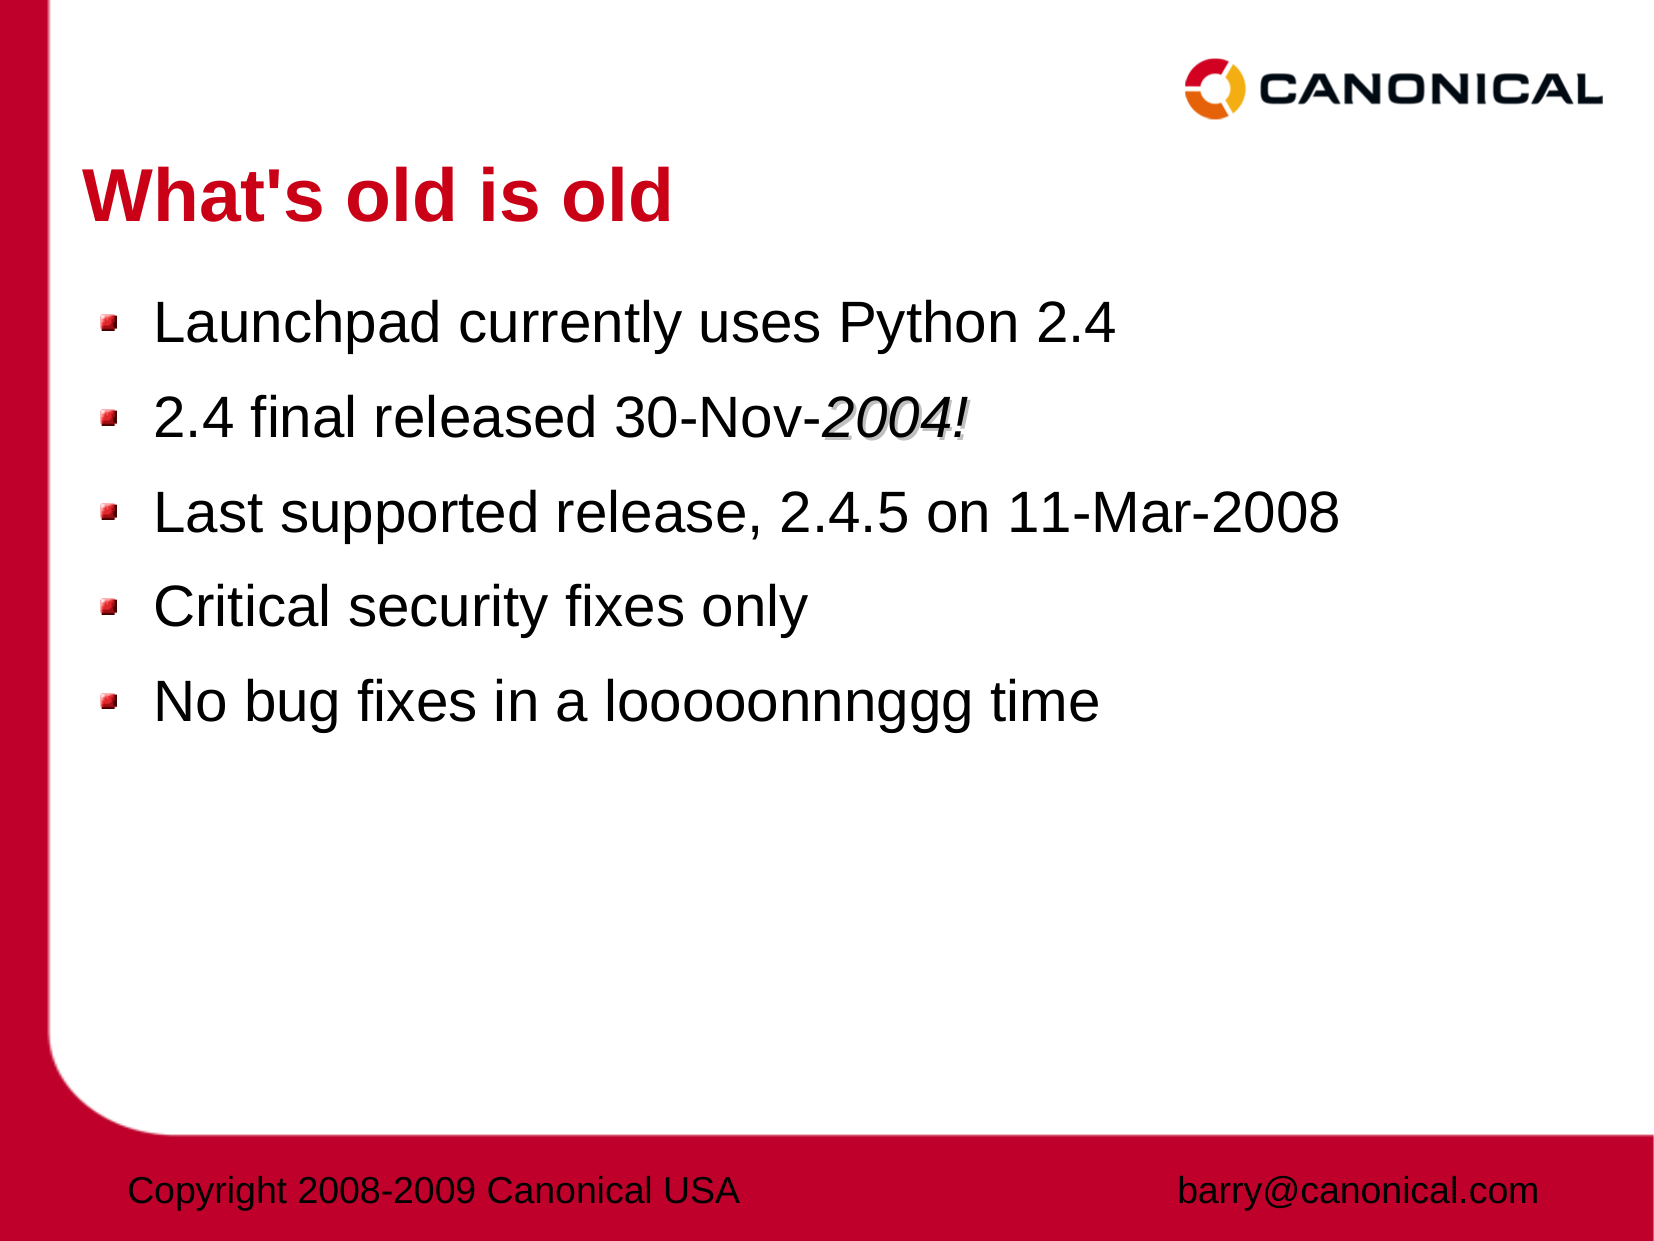

# What's old is old
Launchpad currently uses Python 2.4
2.4 final released 30-Nov-2004!
Last supported release, 2.4.5 on 11-Mar-2008
Critical security fixes only
No bug fixes in a looooonnnggg time